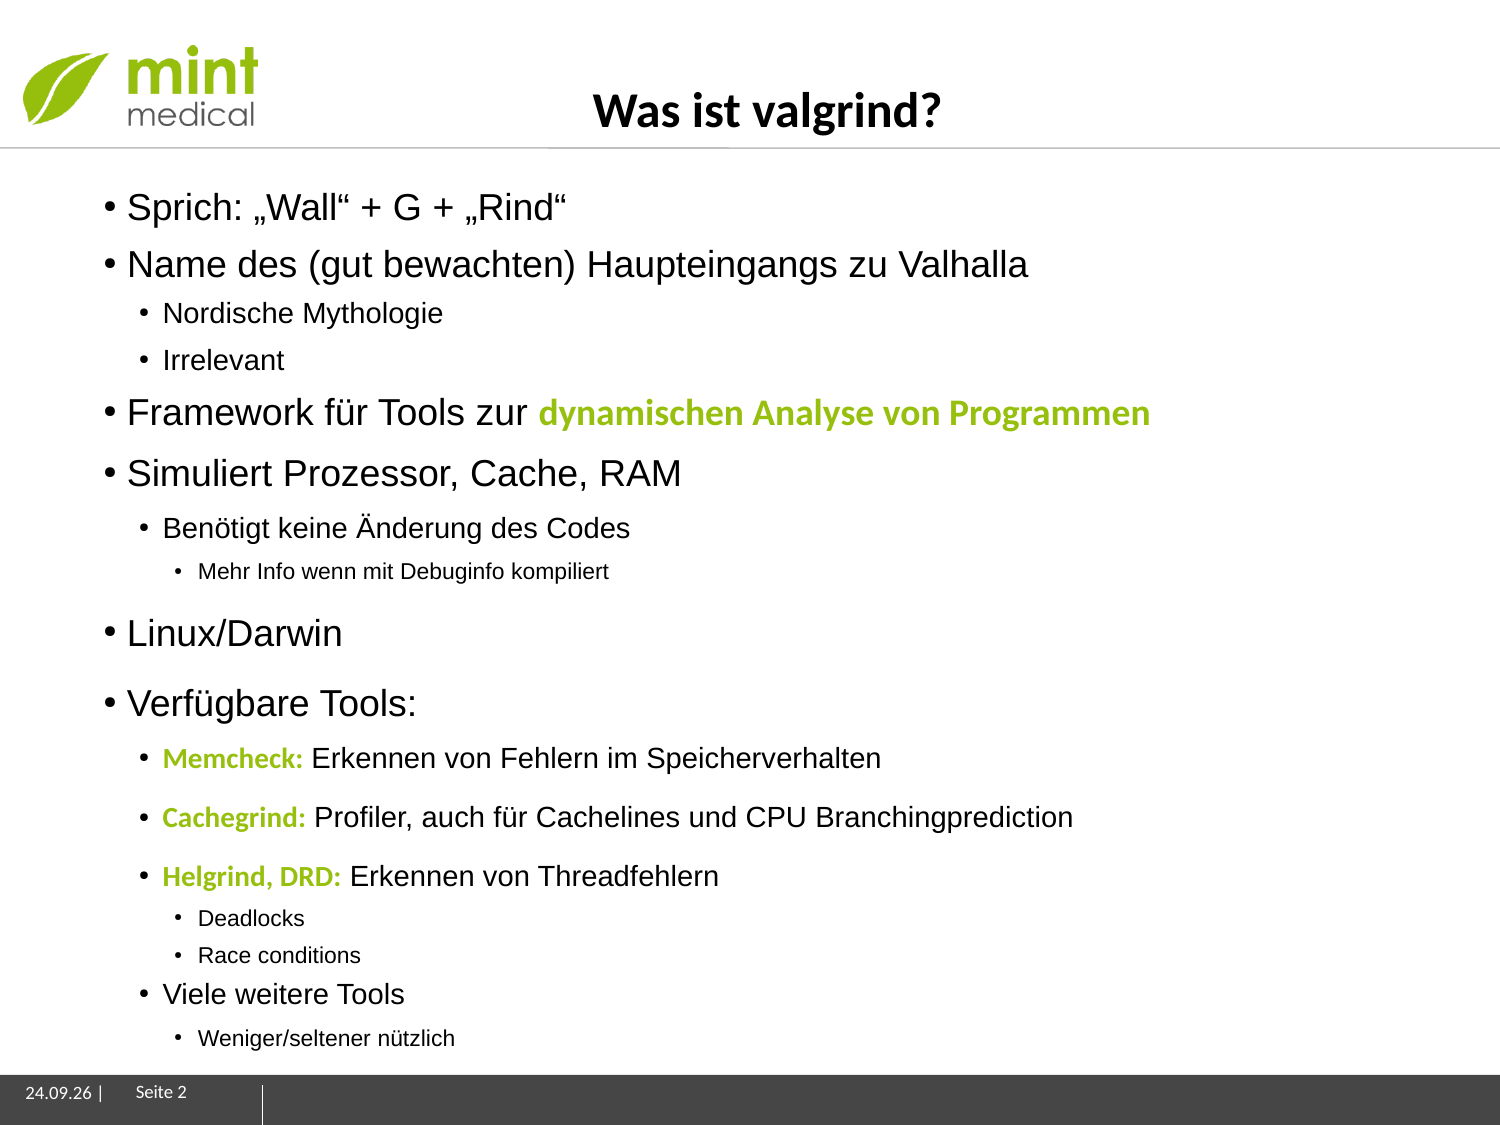

# Was ist valgrind?
Sprich: „Wall“ + G + „Rind“
Name des (gut bewachten) Haupteingangs zu Valhalla
Nordische Mythologie
Irrelevant
Framework für Tools zur dynamischen Analyse von Programmen
Simuliert Prozessor, Cache, RAM
Benötigt keine Änderung des Codes
Mehr Info wenn mit Debuginfo kompiliert
Linux/Darwin
Verfügbare Tools:
Memcheck: Erkennen von Fehlern im Speicherverhalten
Cachegrind: Profiler, auch für Cachelines und CPU Branchingprediction
Helgrind, DRD: Erkennen von Threadfehlern
Deadlocks
Race conditions
Viele weitere Tools
Weniger/seltener nützlich